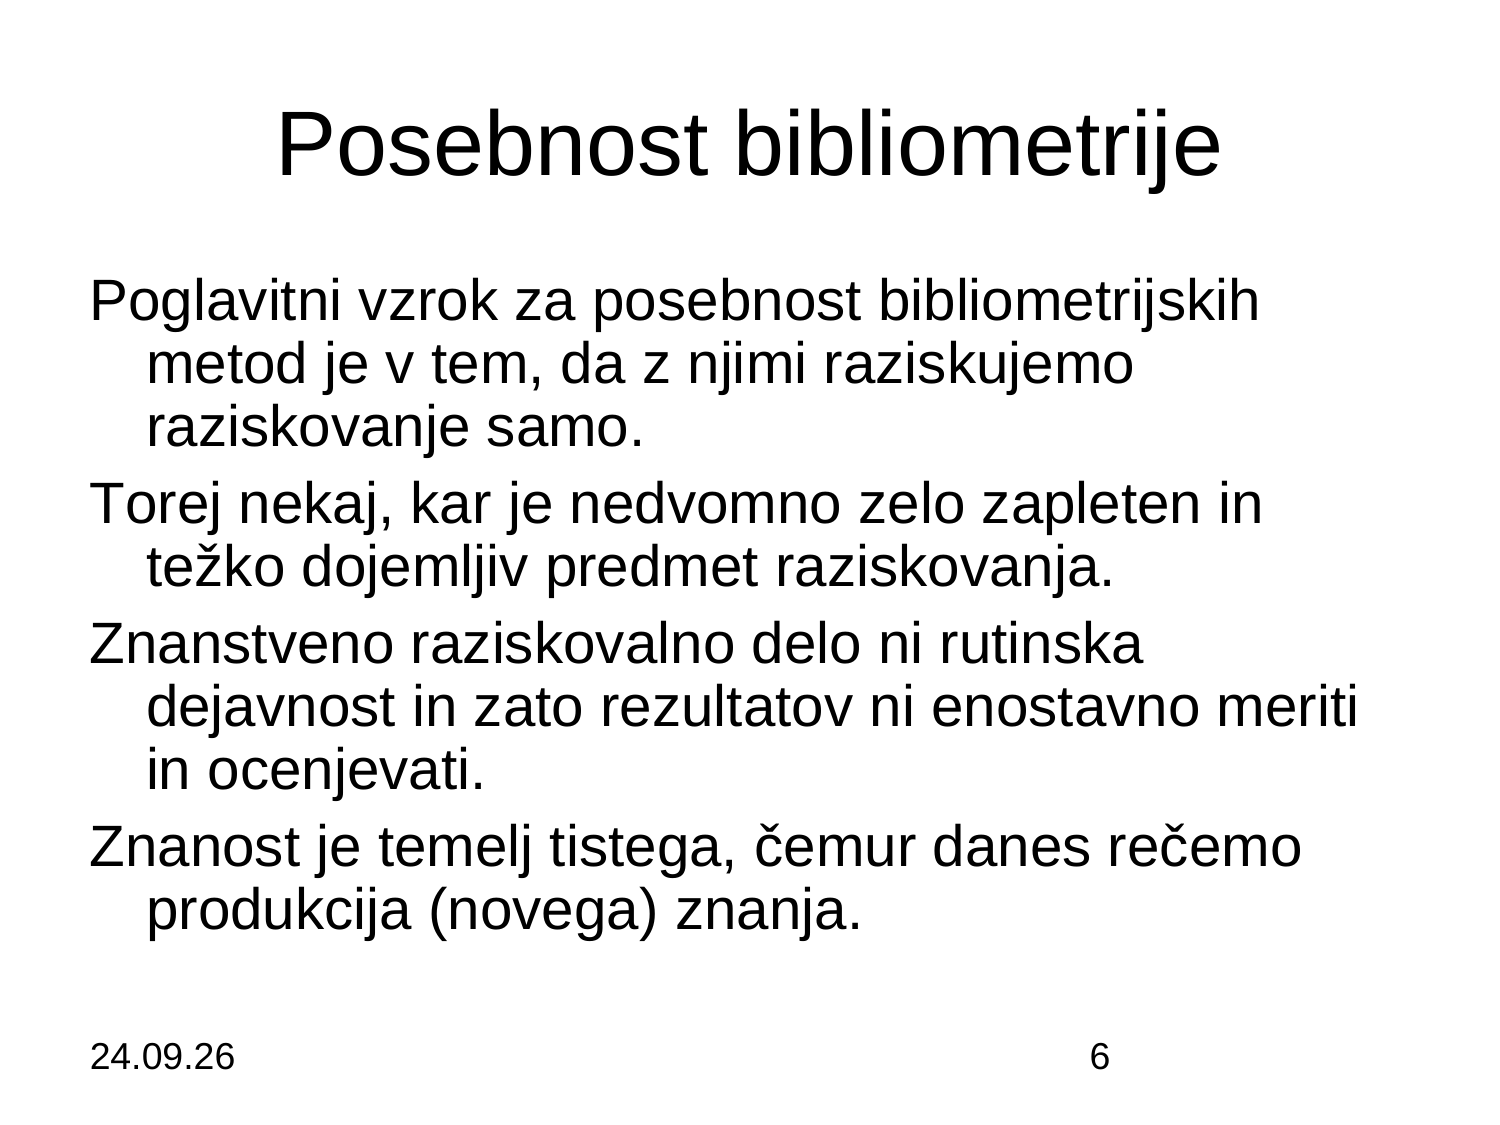

# Posebnost bibliometrije
Poglavitni vzrok za posebnost bibliometrijskih metod je v tem, da z njimi raziskujemo raziskovanje samo.
Torej nekaj, kar je nedvomno zelo zapleten in težko dojemljiv predmet raziskovanja.
Znanstveno raziskovalno delo ni rutinska dejavnost in zato rezultatov ni enostavno meriti in ocenjevati.
Znanost je temelj tistega, čemur danes rečemo produkcija (novega) znanja.
6